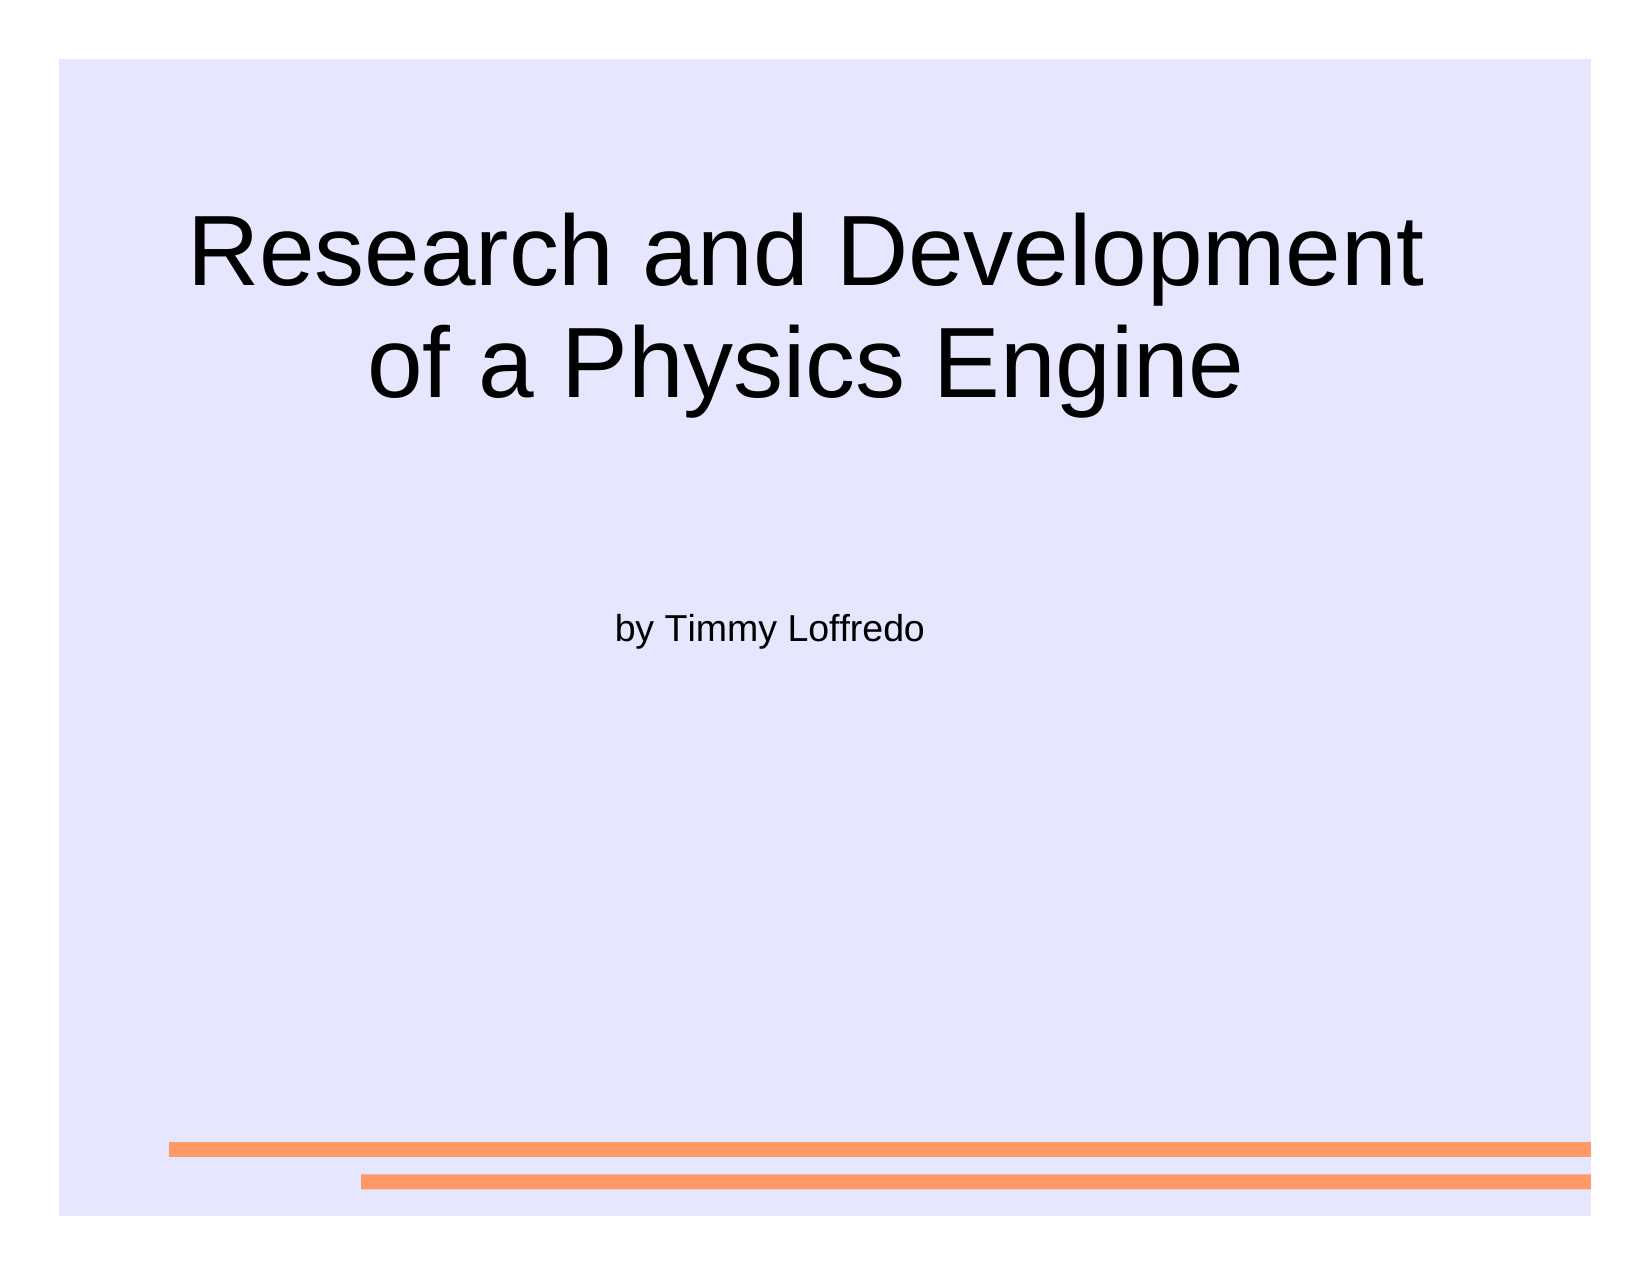

Research and Development of a Physics Engine
by Timmy Loffredo